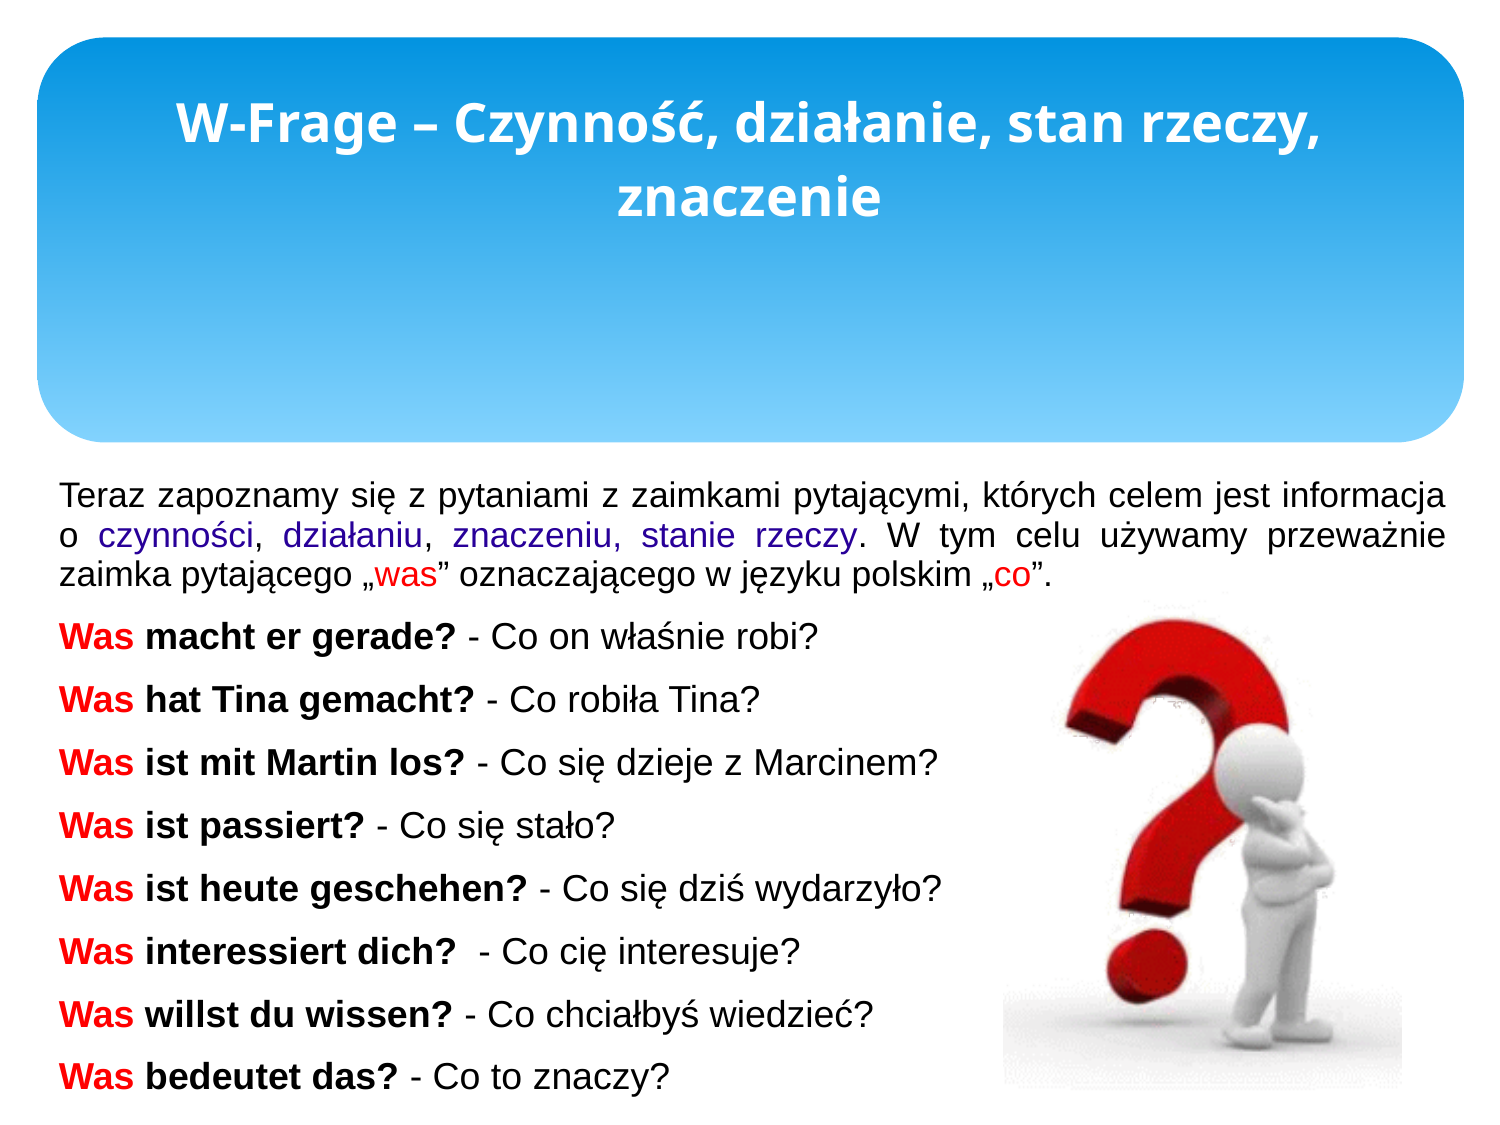

# W-Frage – Czynność, działanie, stan rzeczy, znaczenie
Teraz zapoznamy się z pytaniami z zaimkami pytającymi, których celem jest informacja o czynności, działaniu, znaczeniu, stanie rzeczy. W tym celu używamy przeważnie zaimka pytającego „was” oznaczającego w języku polskim „co”.
Was macht er gerade? - Co on właśnie robi?
Was hat Tina gemacht? - Co robiła Tina?
Was ist mit Martin los? - Co się dzieje z Marcinem?
Was ist passiert? - Co się stało?
Was ist heute geschehen? - Co się dziś wydarzyło?
Was interessiert dich? - Co cię interesuje?
Was willst du wissen? - Co chciałbyś wiedzieć?
Was bedeutet das? - Co to znaczy?